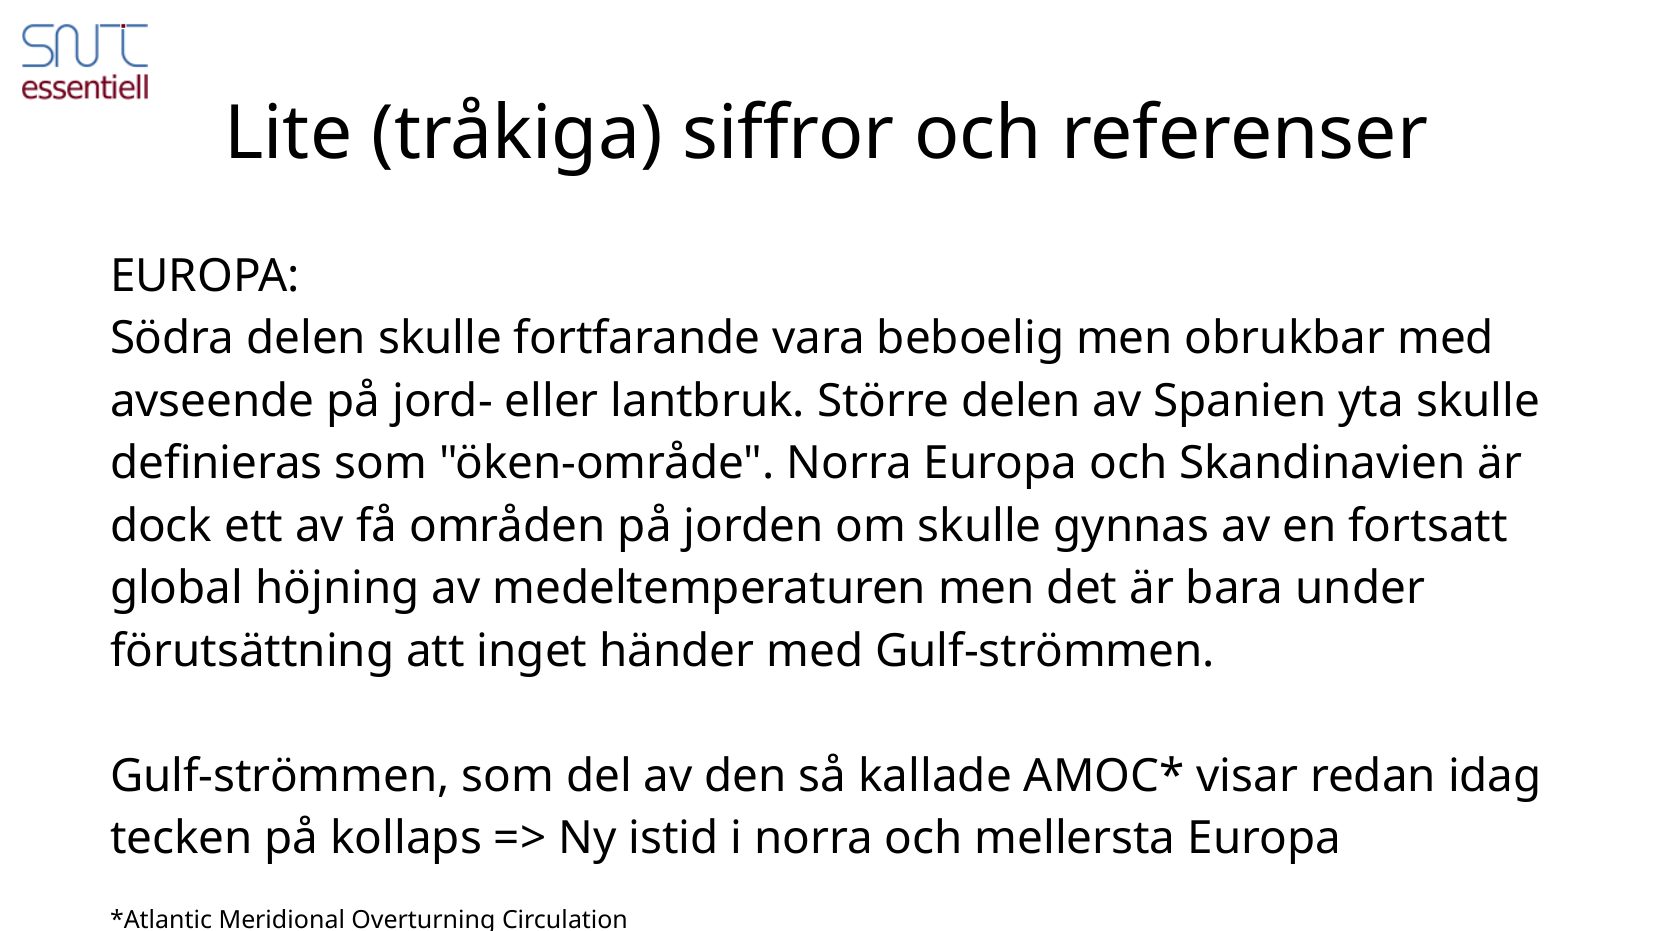

# Lite (tråkiga) siffror och referenser
EUROPA:
Södra delen skulle fortfarande vara beboelig men obrukbar med avseende på jord- eller lantbruk. Större delen av Spanien yta skulle definieras som "öken-område". Norra Europa och Skandinavien är dock ett av få områden på jorden om skulle gynnas av en fortsatt global höjning av medeltemperaturen men det är bara under förutsättning att inget händer med Gulf-strömmen.
Gulf-strömmen, som del av den så kallade AMOC* visar redan idag tecken på kollaps => Ny istid i norra och mellersta Europa
*Atlantic Meridional Overturning Circulation